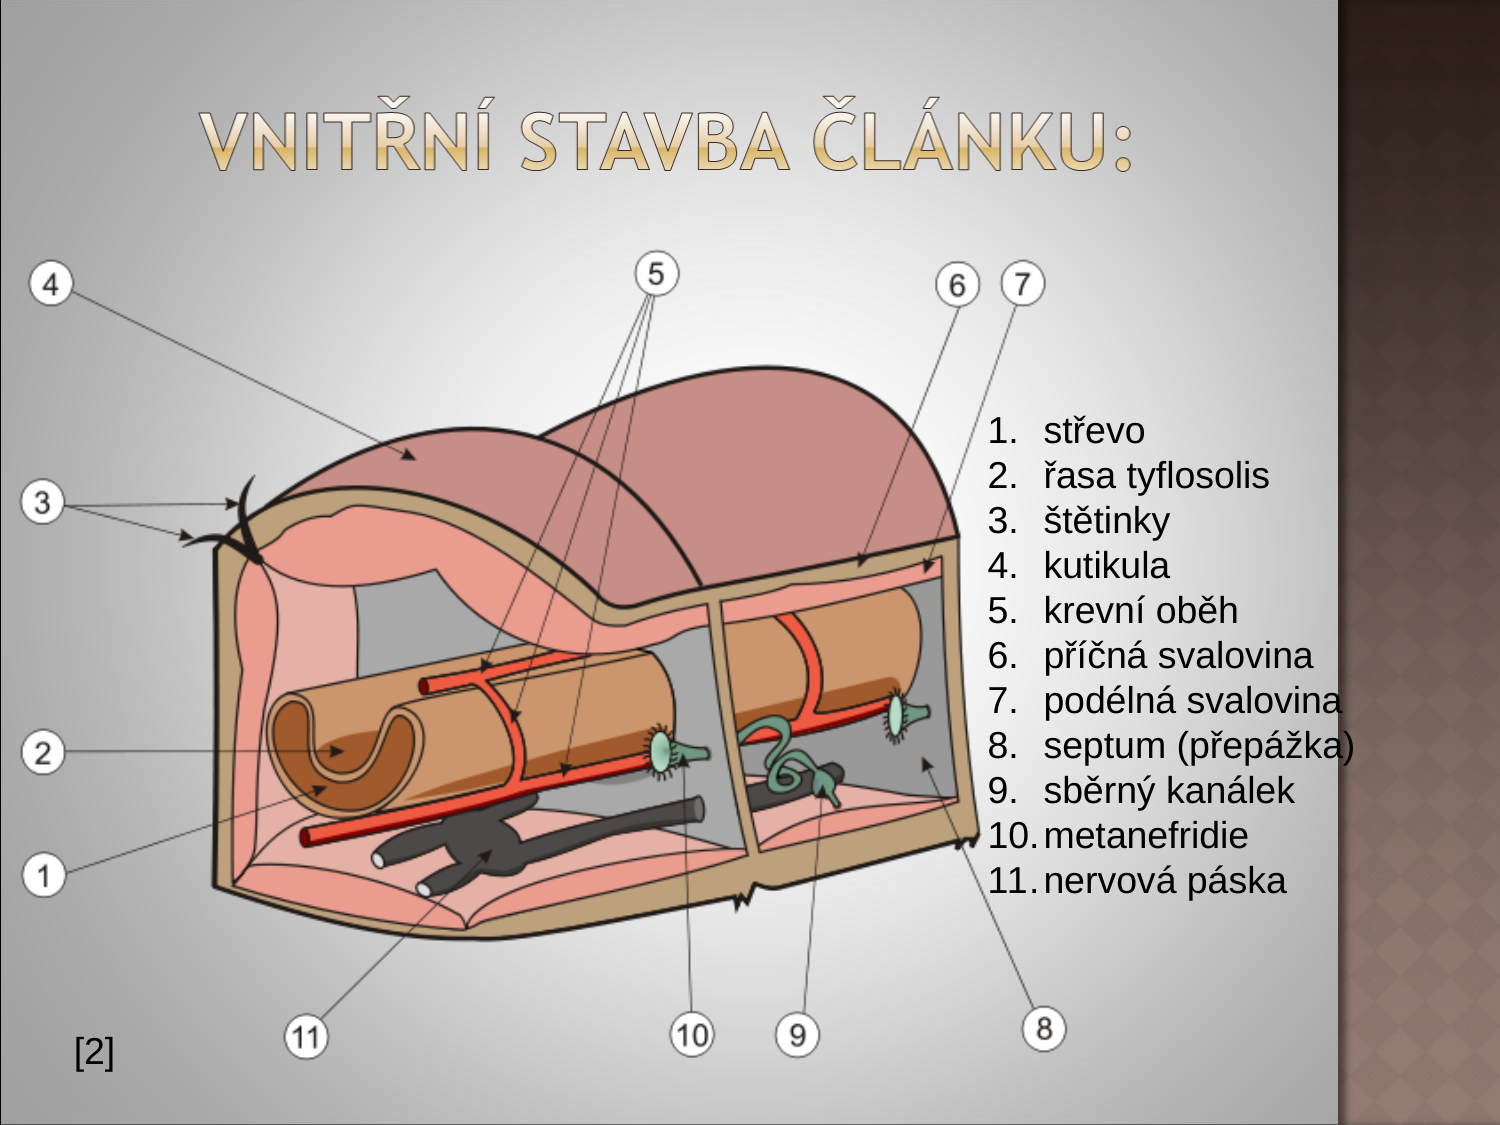

střevo
řasa tyflosolis
štětinky
kutikula
krevní oběh
příčná svalovina
podélná svalovina
septum (přepážka)
sběrný kanálek
metanefridie
nervová páska
[2]